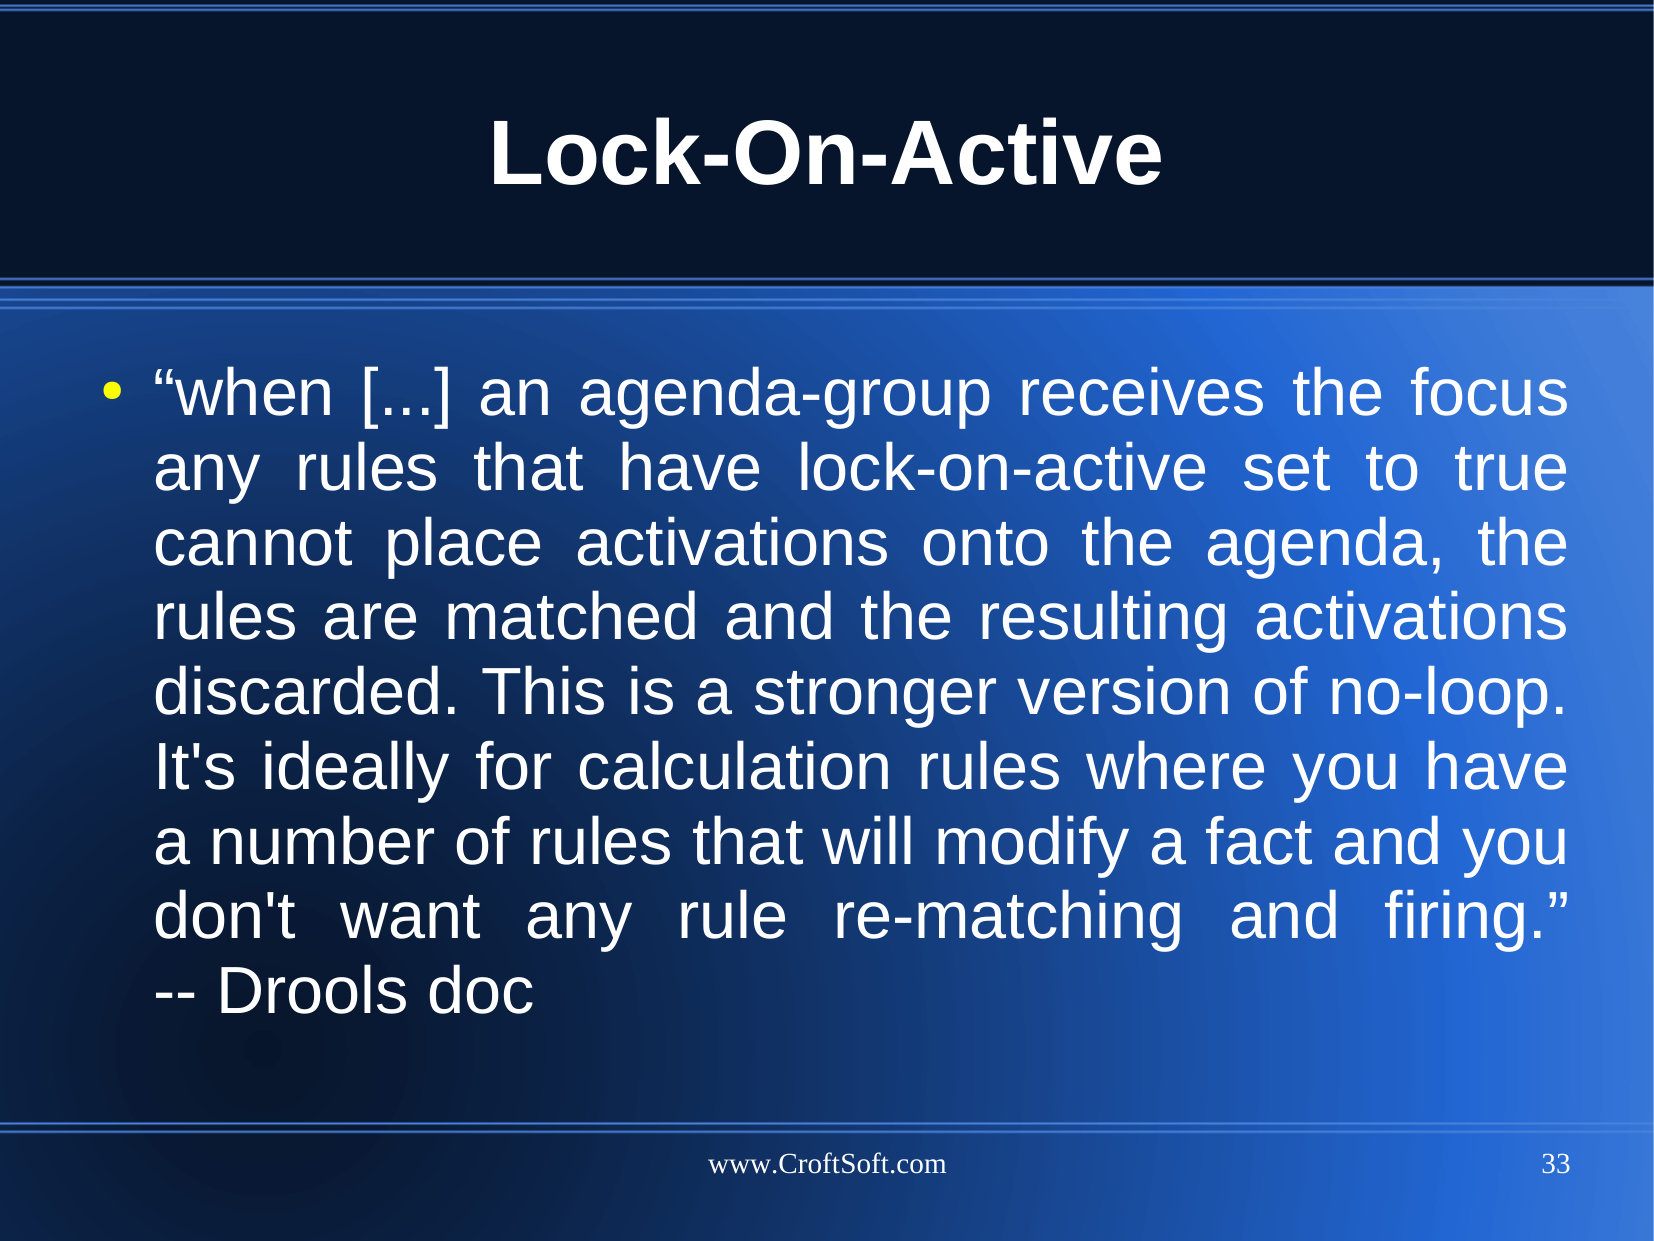

# Lock-On-Active
“when [...] an agenda-group receives the focus any rules that have lock-on-active set to true cannot place activations onto the agenda, the rules are matched and the resulting activations discarded. This is a stronger version of no-loop. It's ideally for calculation rules where you have a number of rules that will modify a fact and you don't want any rule re-matching and firing.”
-- Drools doc
www.CroftSoft.com
33